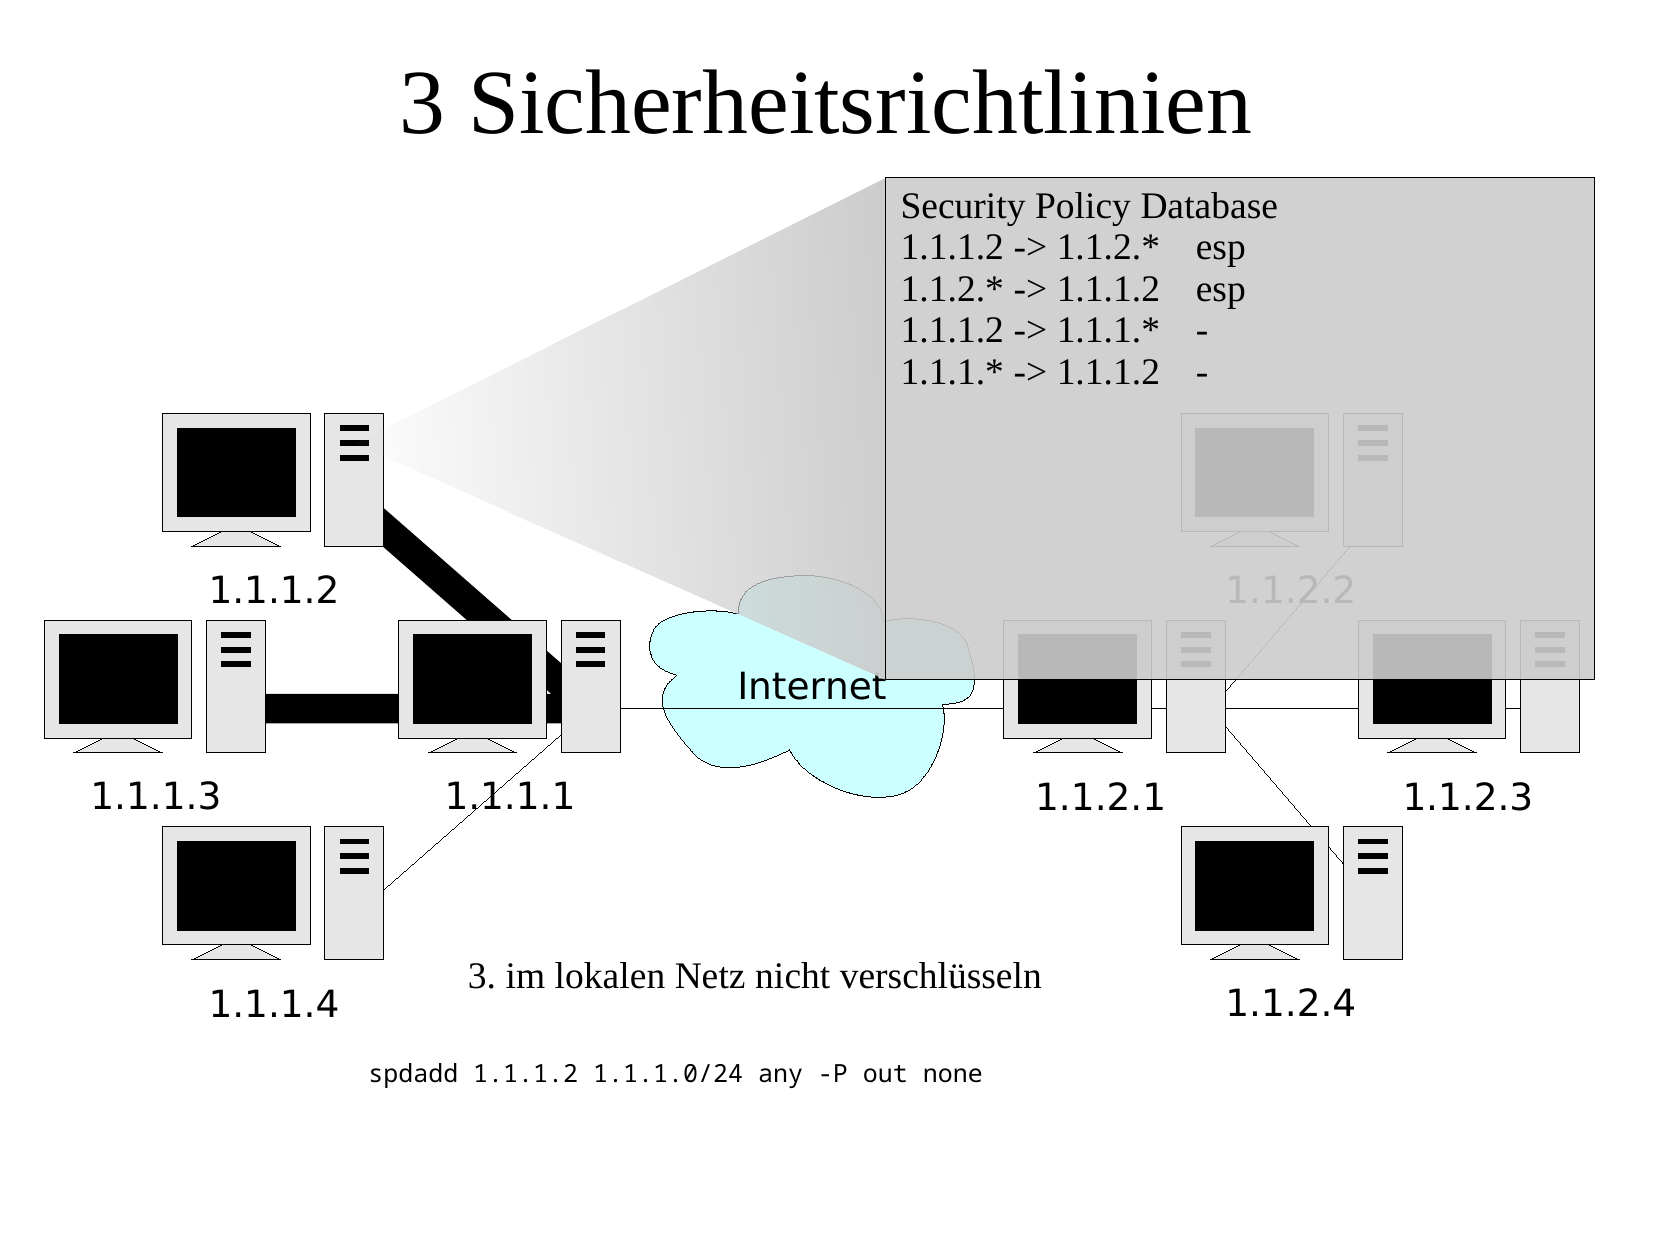

# 3 Sicherheitsrichtlinien
Security Policy Database
1.1.1.2 -> 1.1.2.*	esp
1.1.2.* -> 1.1.1.2	esp
1.1.1.2 -> 1.1.1.*	-
1.1.1.* -> 1.1.1.2	-
1.1.1.2
1.1.2.2
Internet
1.1.1.3
1.1.1.1
1.1.2.1
1.1.2.3
3. im lokalen Netz nicht verschlüsseln
1.1.2.4
1.1.1.4
spdadd 1.1.1.2 1.1.1.0/24 any -P out none